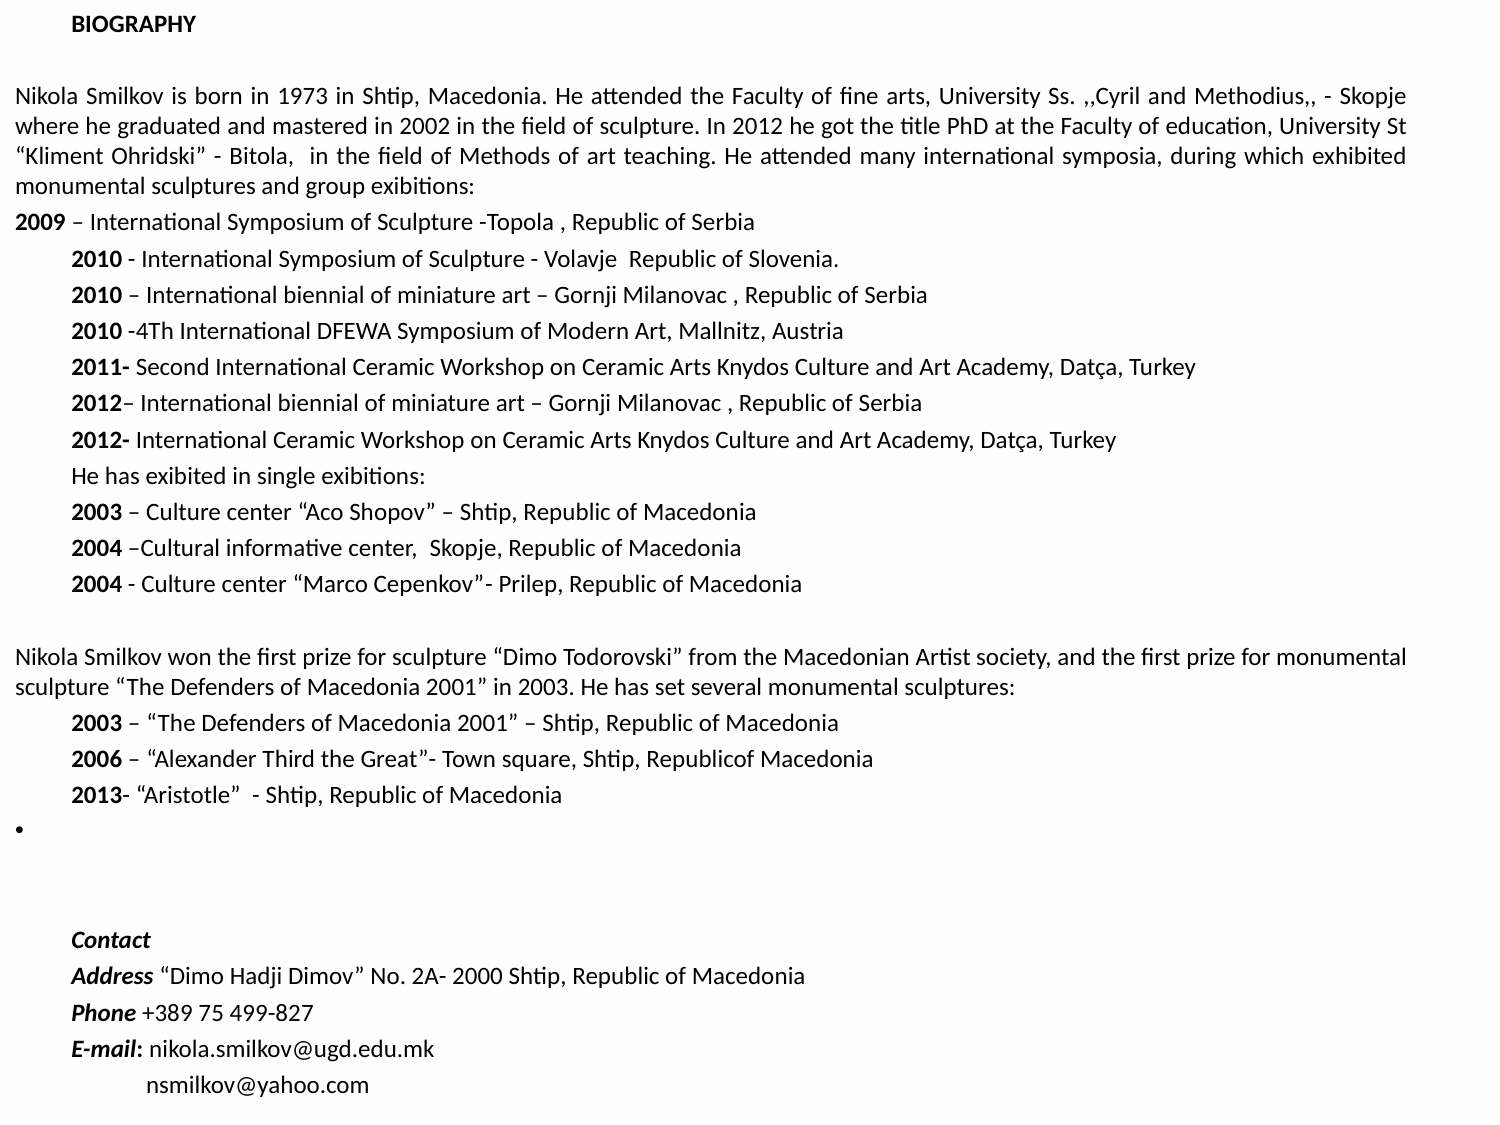

# BIOGRAPHY
Nikola Smilkov is born in 1973 in Shtip, Macedonia. He attended the Faculty of fine arts, University Ss. ,,Cyril and Methodius,, - Skopje where he graduated and mastered in 2002 in the field of sculpture. In 2012 he got the title PhD at the Faculty of education, University St “Kliment Ohridski” - Bitola, in the field of Methods of art teaching. He attended many international symposia, during which exhibited monumental sculptures and group exibitions:
2009 – International Symposium of Sculpture -Topola , Republic of Serbia
2010 - International Symposium of Sculpture - Volavje Republic of Slovenia.
2010 – International biennial of miniature art – Gornji Milanovac , Republic of Serbia
2010 -4Th International DFEWA Symposium of Modern Art, Mallnitz, Austria
2011- Second International Ceramic Workshop on Ceramic Arts Knydos Culture and Art Academy, Datça, Turkey
2012– International biennial of miniature art – Gornji Milanovac , Republic of Serbia
2012- International Ceramic Workshop on Ceramic Arts Knydos Culture and Art Academy, Datça, Turkey
He has exibited in single exibitions:
2003 – Culture center “Aco Shopov” – Shtip, Republic of Macedonia
2004 –Cultural informative center,  Skopje, Republic of Macedonia
2004 - Culture center “Marco Cepenkov”- Prilep, Republic of Macedonia
Nikola Smilkov won the first prize for sculpture “Dimo Todorovski” from the Macedonian Artist society, and the first prize for monumental sculpture “The Defenders of Macedonia 2001” in 2003. He has set several monumental sculptures:
2003 – “The Defenders of Macedonia 2001” – Shtip, Republic of Macedonia
2006 – “Alexander Third the Great”- Town square, Shtip, Republicof Macedonia
2013- “Aristotle” - Shtip, Republic of Macedonia
Contact
Address “Dimo Hadji Dimov” No. 2A- 2000 Shtip, Republic of Macedonia
Phone +389 75 499-827
E-mail: nikola.smilkov@ugd.edu.mk
 nsmilkov@yahoo.com